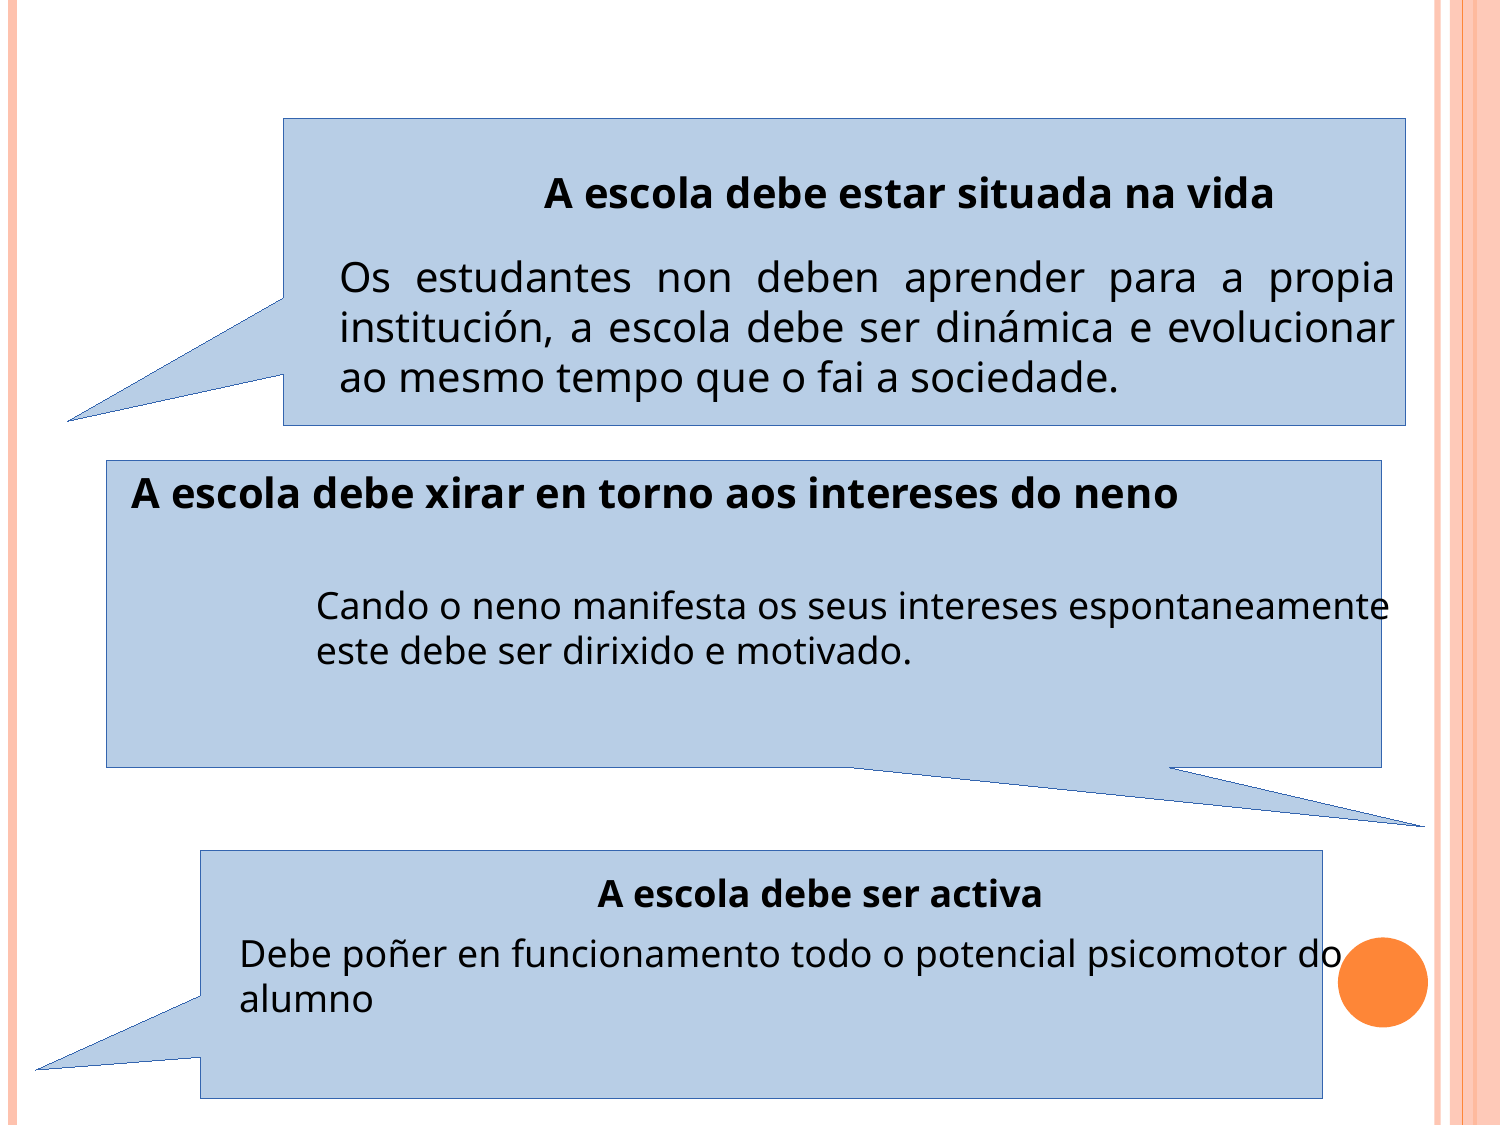

A escola debe estar situada na vida
Os estudantes non deben aprender para a propia institución, a escola debe ser dinámica e evolucionar ao mesmo tempo que o fai a sociedade.
A escola debe xirar en torno aos intereses do neno
Cando o neno manifesta os seus intereses espontaneamente este debe ser dirixido e motivado.
A escola debe ser activa
Debe poñer en funcionamento todo o potencial psicomotor do alumno